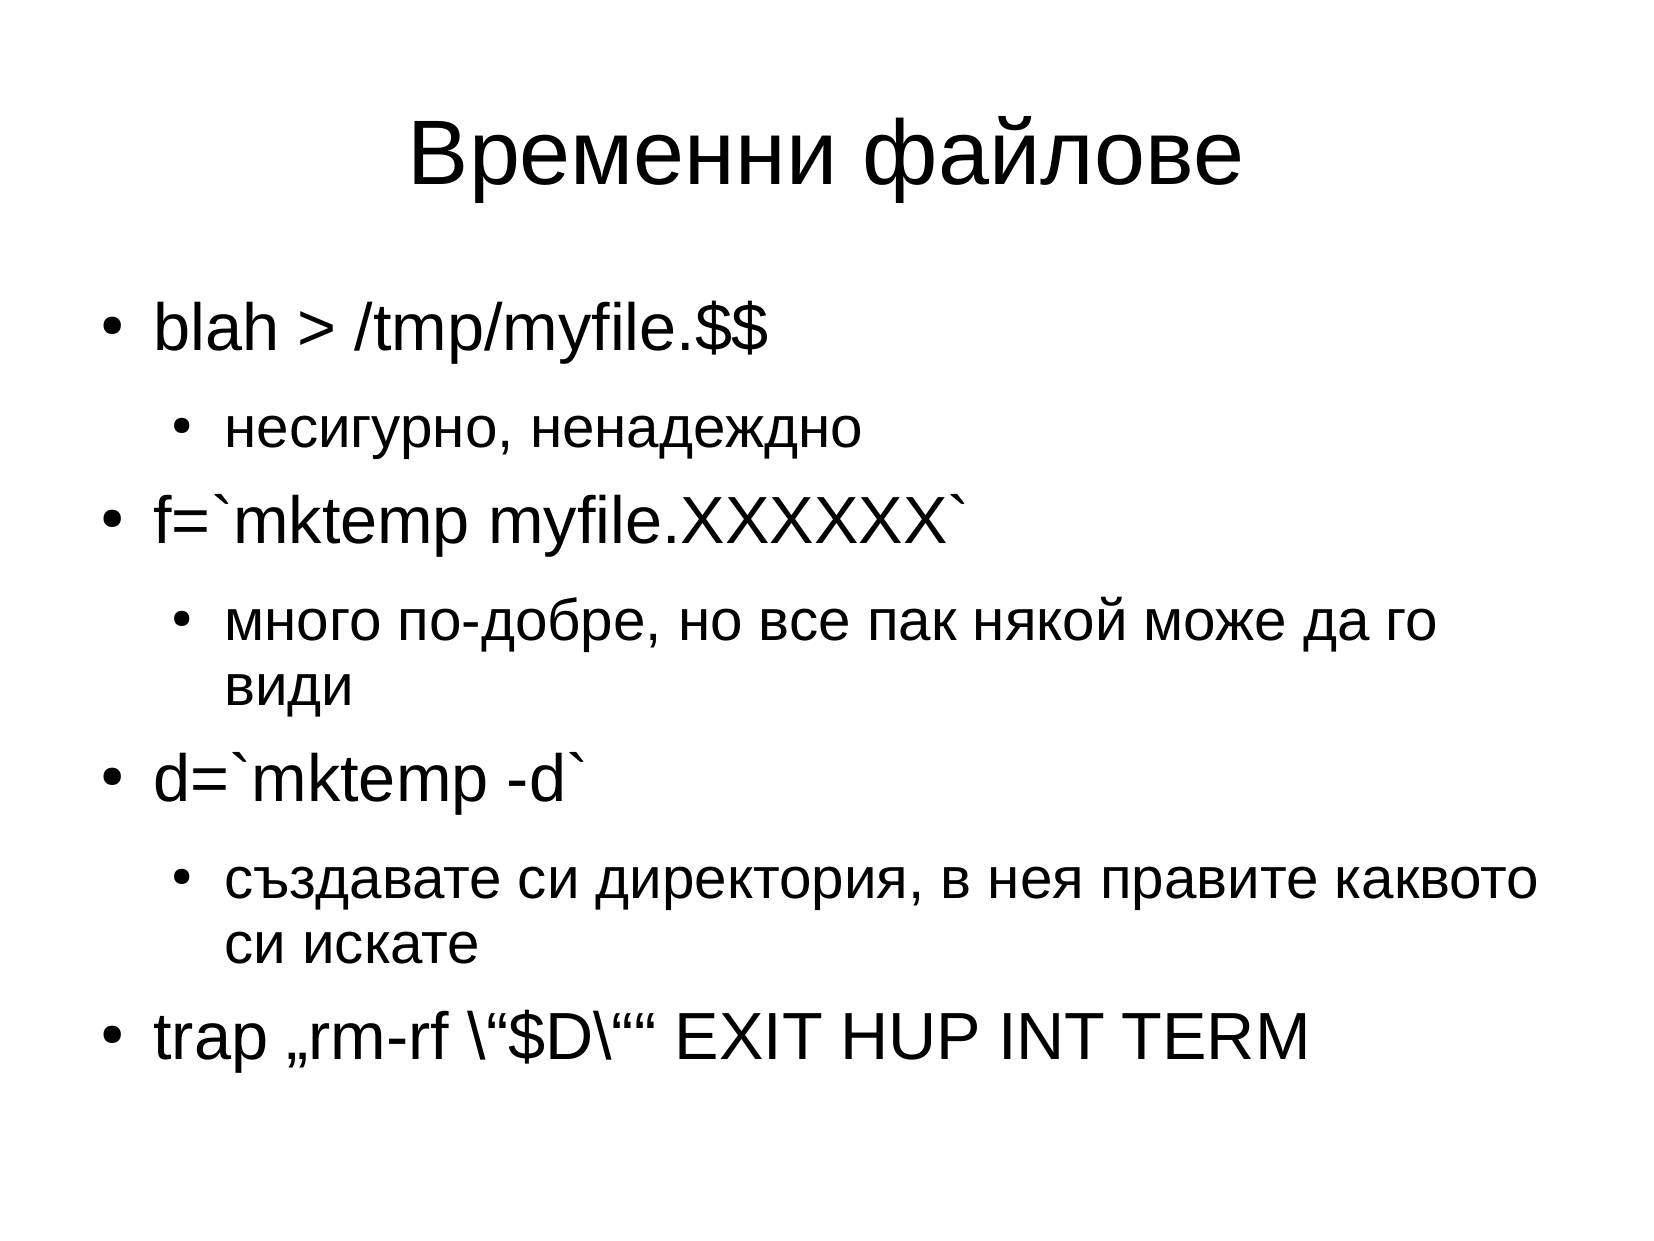

# Временни файлове
blah > /tmp/myfile.$$
несигурно, ненадеждно
f=`mktemp myfile.XXXXXX`
много по-добре, но все пак някой може да го види
d=`mktemp -d`
създавате си директория, в нея правите каквото си искате
trap „rm-rf \“$D\““ EXIT HUP INT TERM